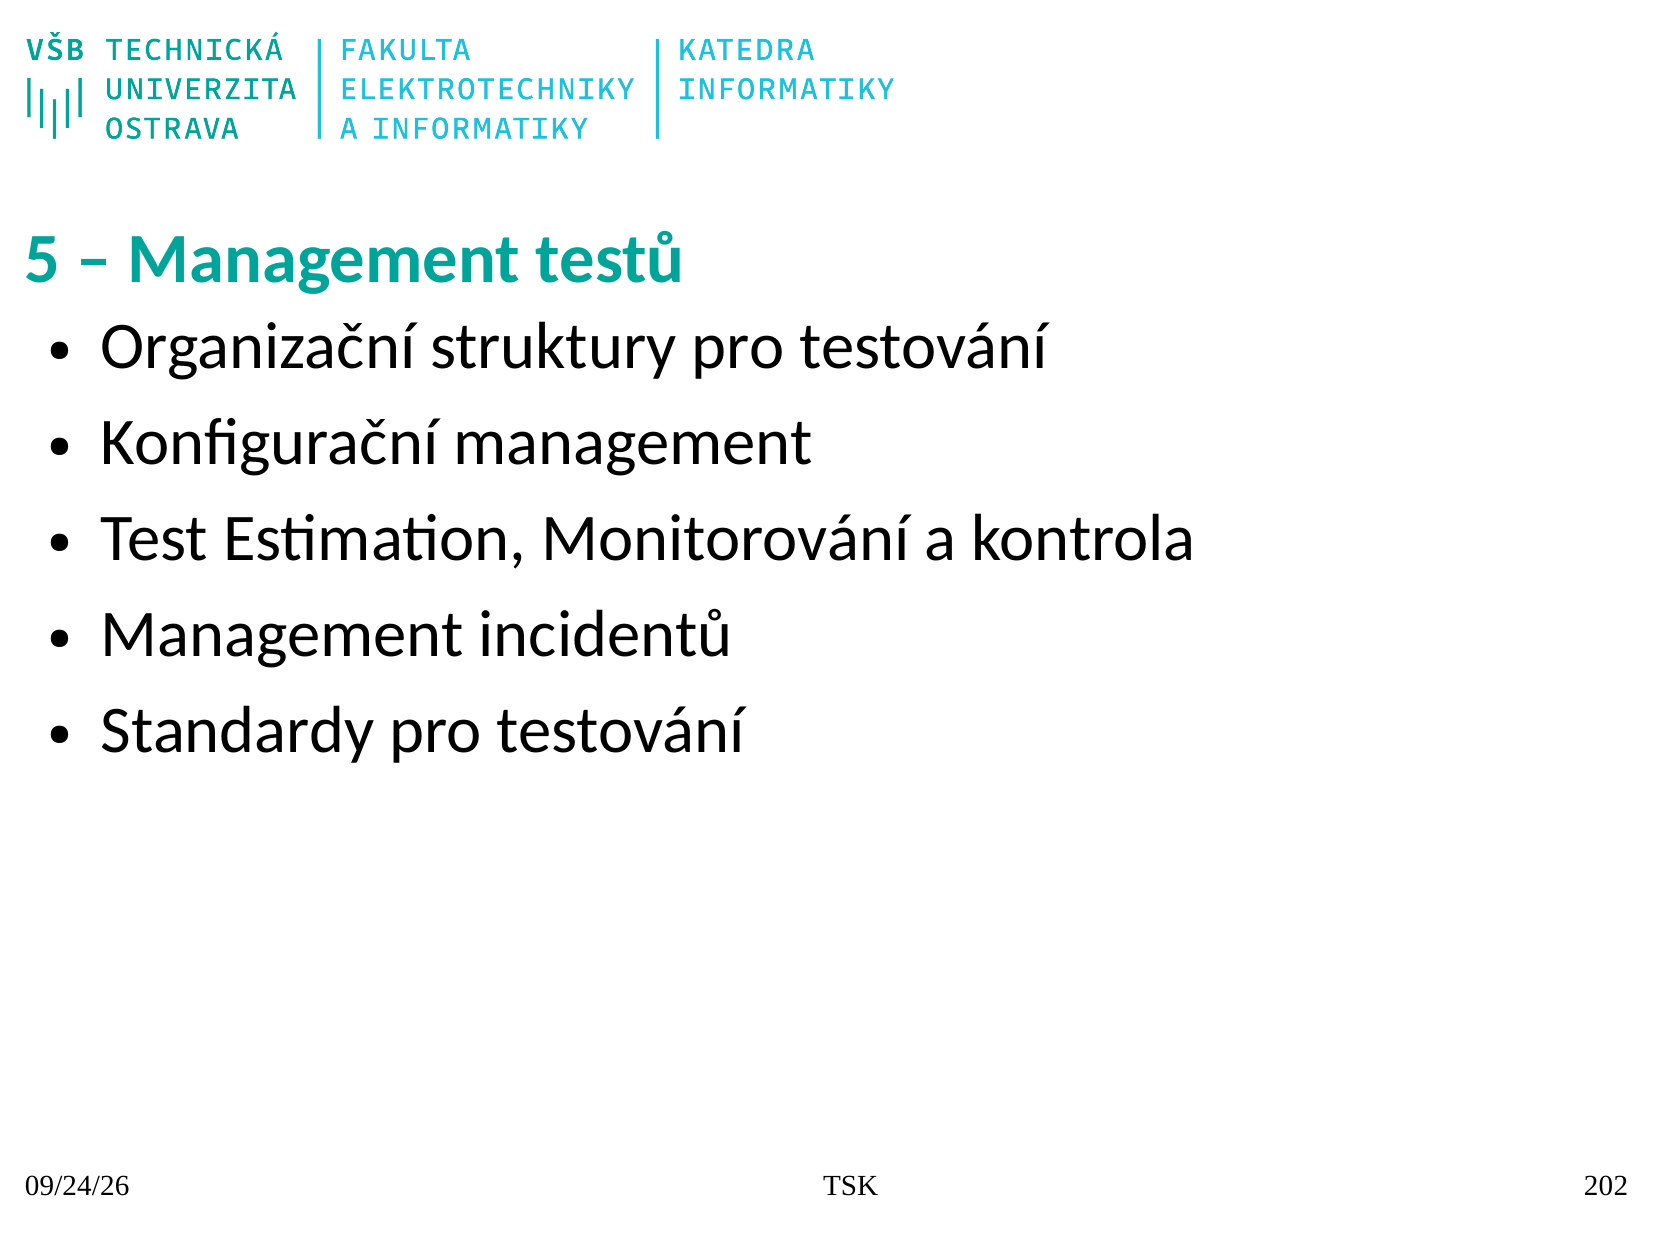

# 5 – Management testů
Organizační struktury pro testování
Konfigurační management
Test Estimation, Monitorování a kontrola
Management incidentů
Standardy pro testování
TSK
202